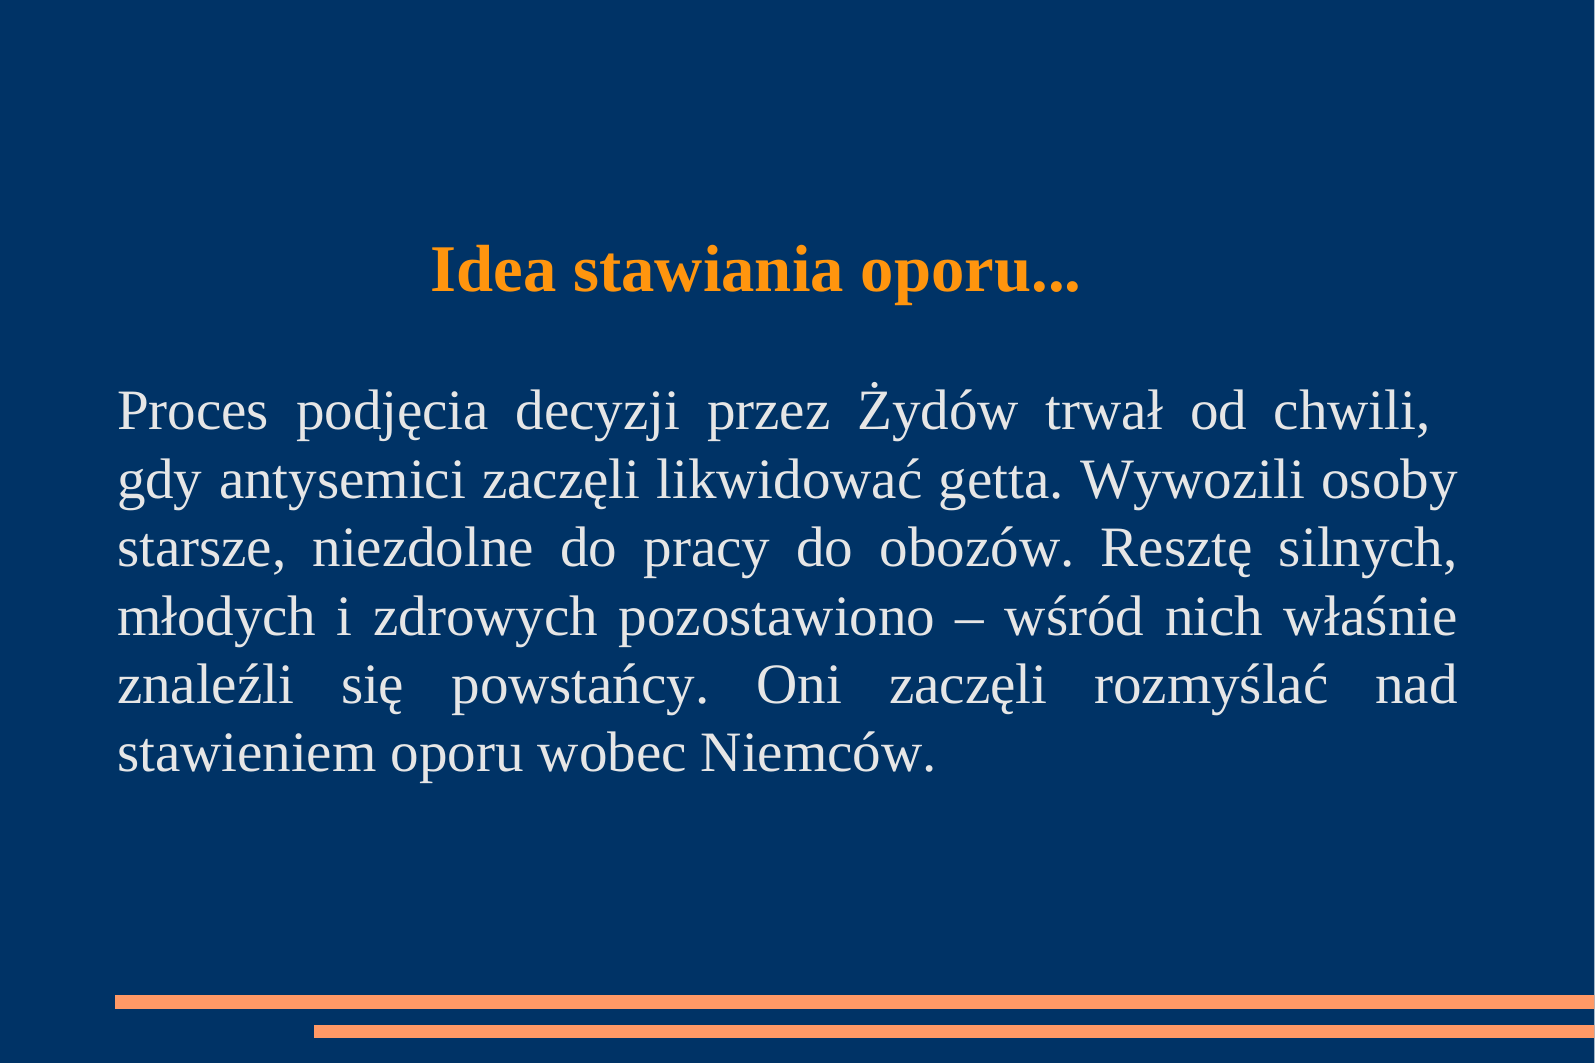

#
 Idea stawiania oporu...
Proces podjęcia decyzji przez Żydów trwał od chwili,
gdy antysemici zaczęli likwidować getta. Wywozili osoby starsze, niezdolne do pracy do obozów. Resztę silnych, młodych i zdrowych pozostawiono – wśród nich właśnie znaleźli się powstańcy. Oni zaczęli rozmyślać nad stawieniem oporu wobec Niemców.